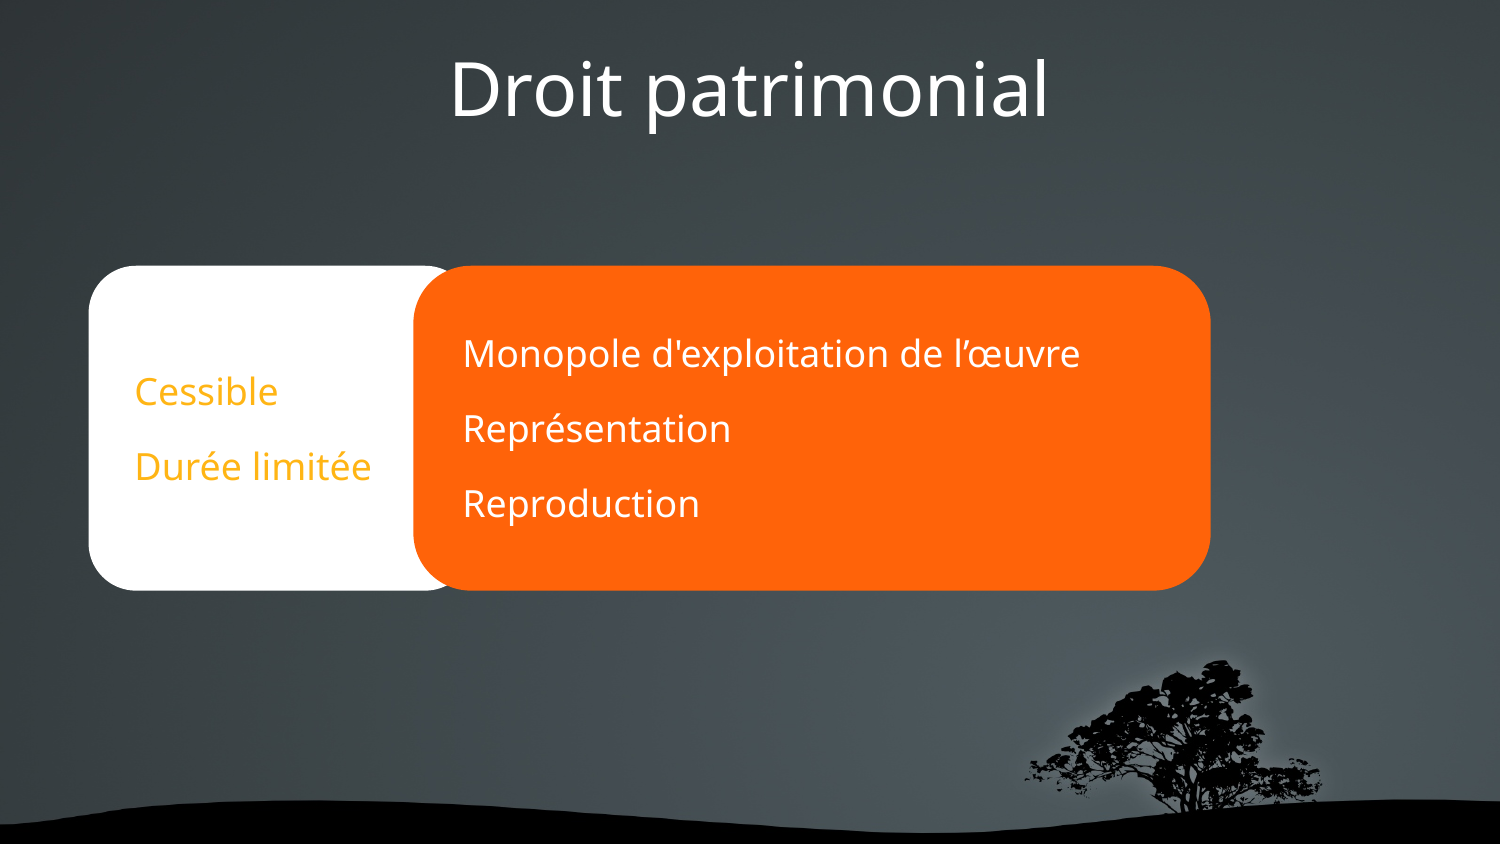

Droit patrimonial
Cessible
Durée limitée
Monopole d'exploitation de l’œuvre
Représentation
Reproduction